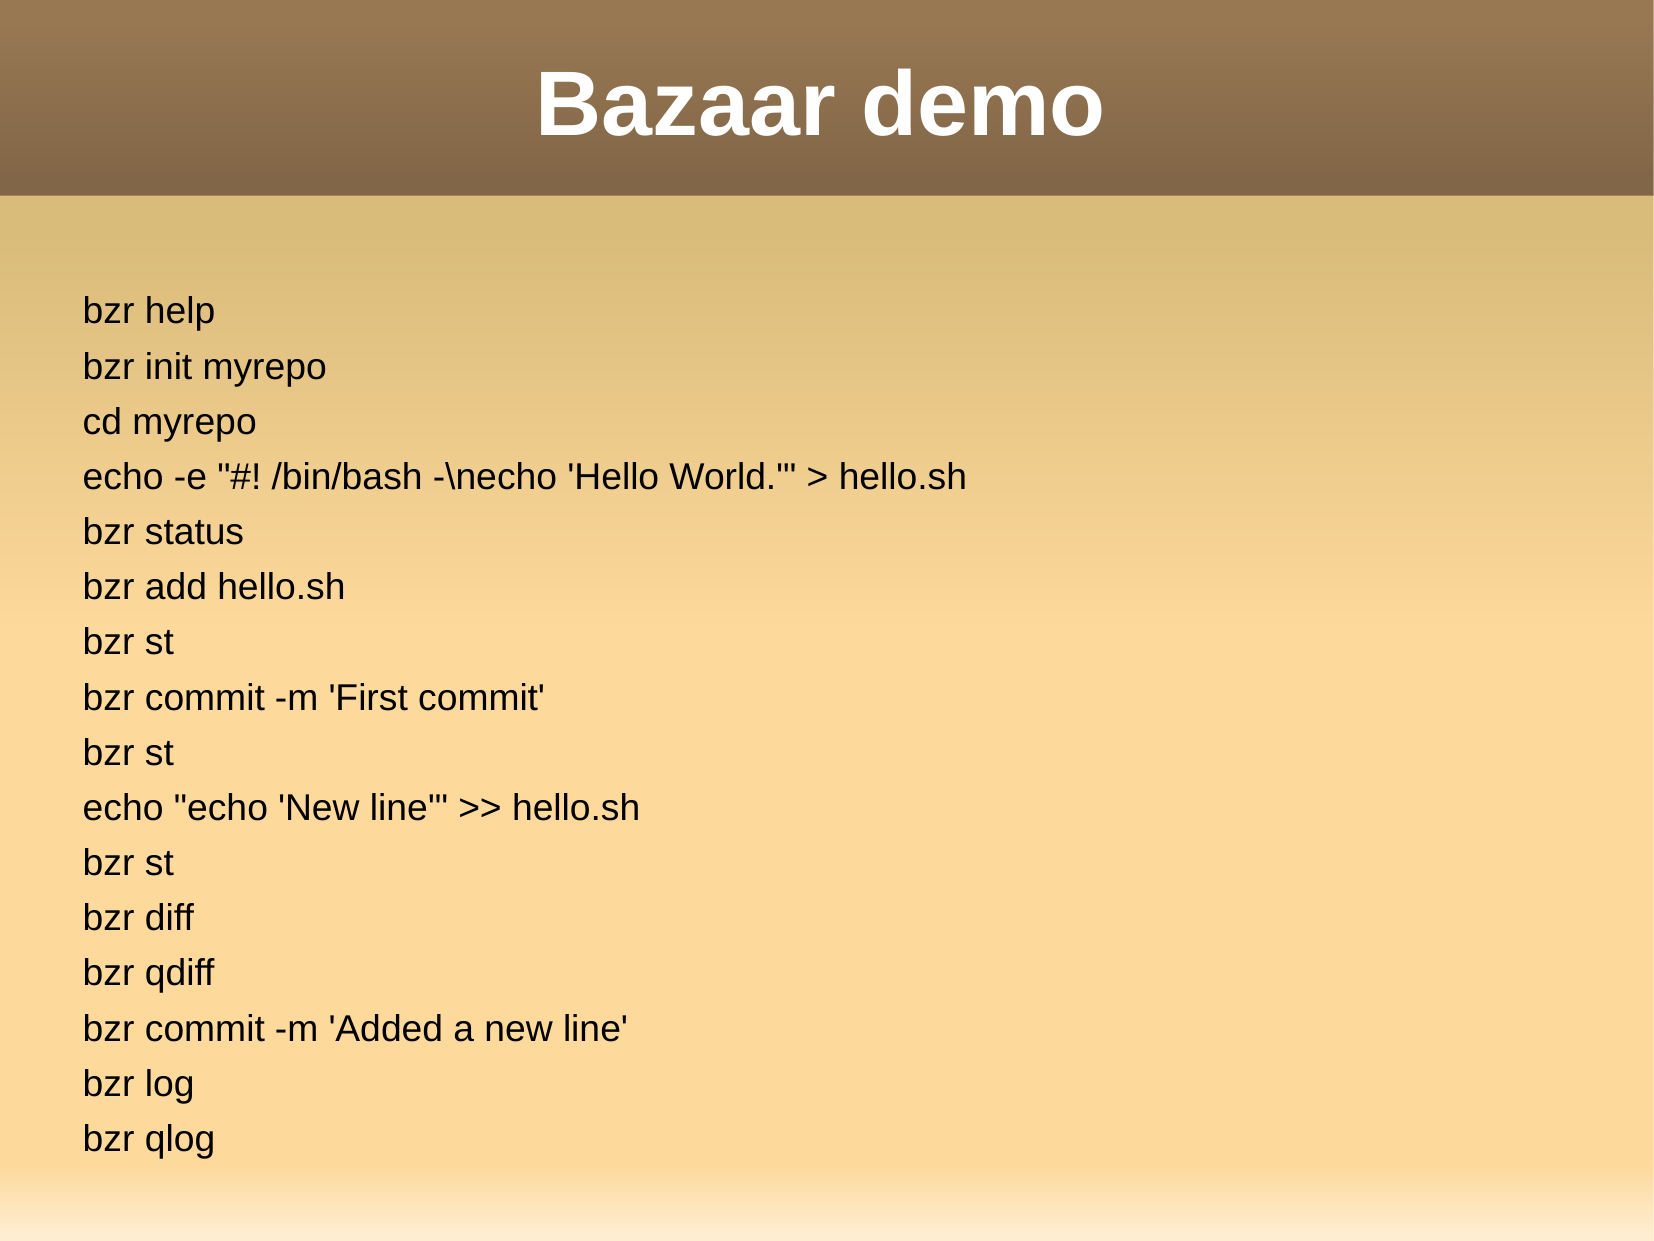

# Bazaar demo
bzr help
bzr init myrepo
cd myrepo
echo -e "#! /bin/bash -\necho 'Hello World.'" > hello.sh
bzr status
bzr add hello.sh
bzr st
bzr commit -m 'First commit'
bzr st
echo "echo 'New line'" >> hello.sh
bzr st
bzr diff
bzr qdiff
bzr commit -m 'Added a new line'
bzr log
bzr qlog